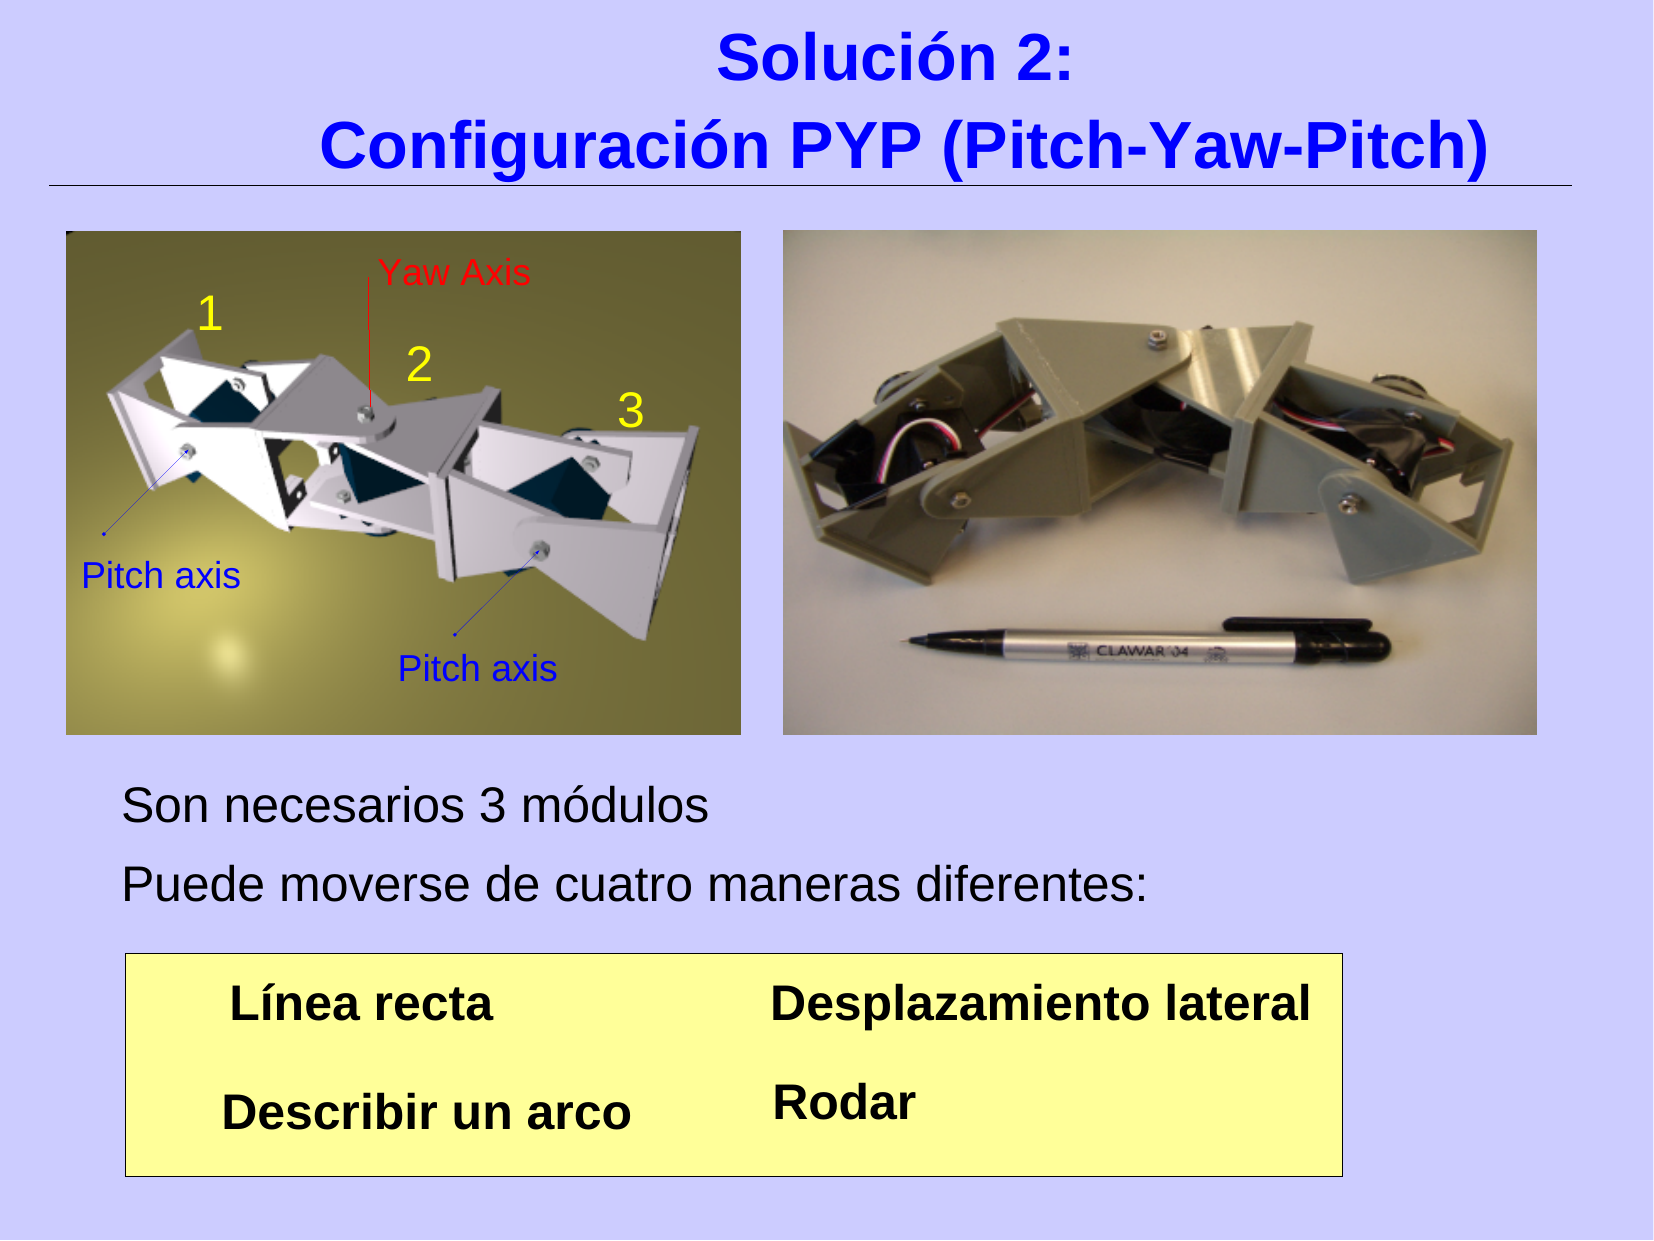

# Solución 2: Configuración PYP (Pitch-Yaw-Pitch)
Yaw Axis
1
2
3
Pitch axis
Pitch axis
 Son necesarios 3 módulos
 Puede moverse de cuatro maneras diferentes:
 Desplazamiento lateral
 Línea recta
 Rodar
 Describir un arco